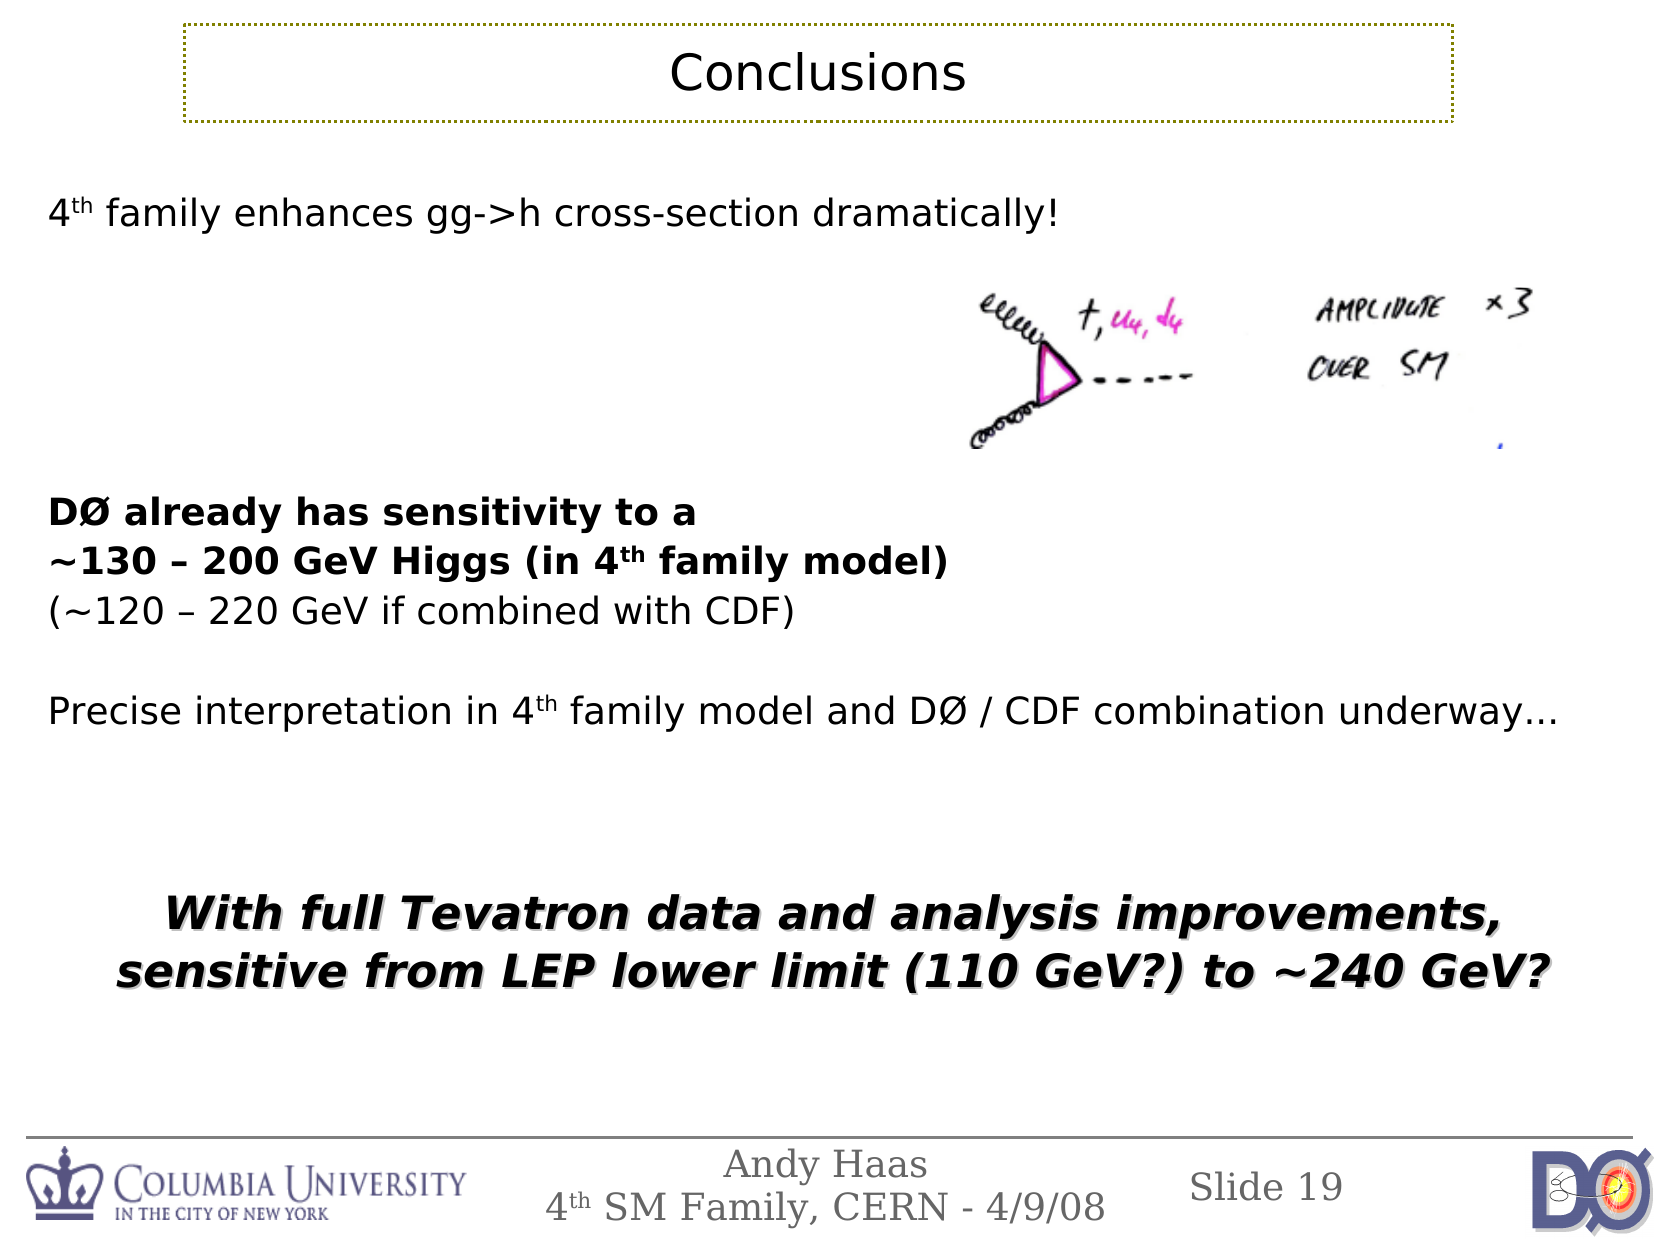

# Conclusions
4th family enhances gg->h cross-section dramatically!
DØ already has sensitivity to a
~130 – 200 GeV Higgs (in 4th family model)
(~120 – 220 GeV if combined with CDF)
Precise interpretation in 4th family model and DØ / CDF combination underway...
With full Tevatron data and analysis improvements,
sensitive from LEP lower limit (110 GeV?) to ~240 GeV?